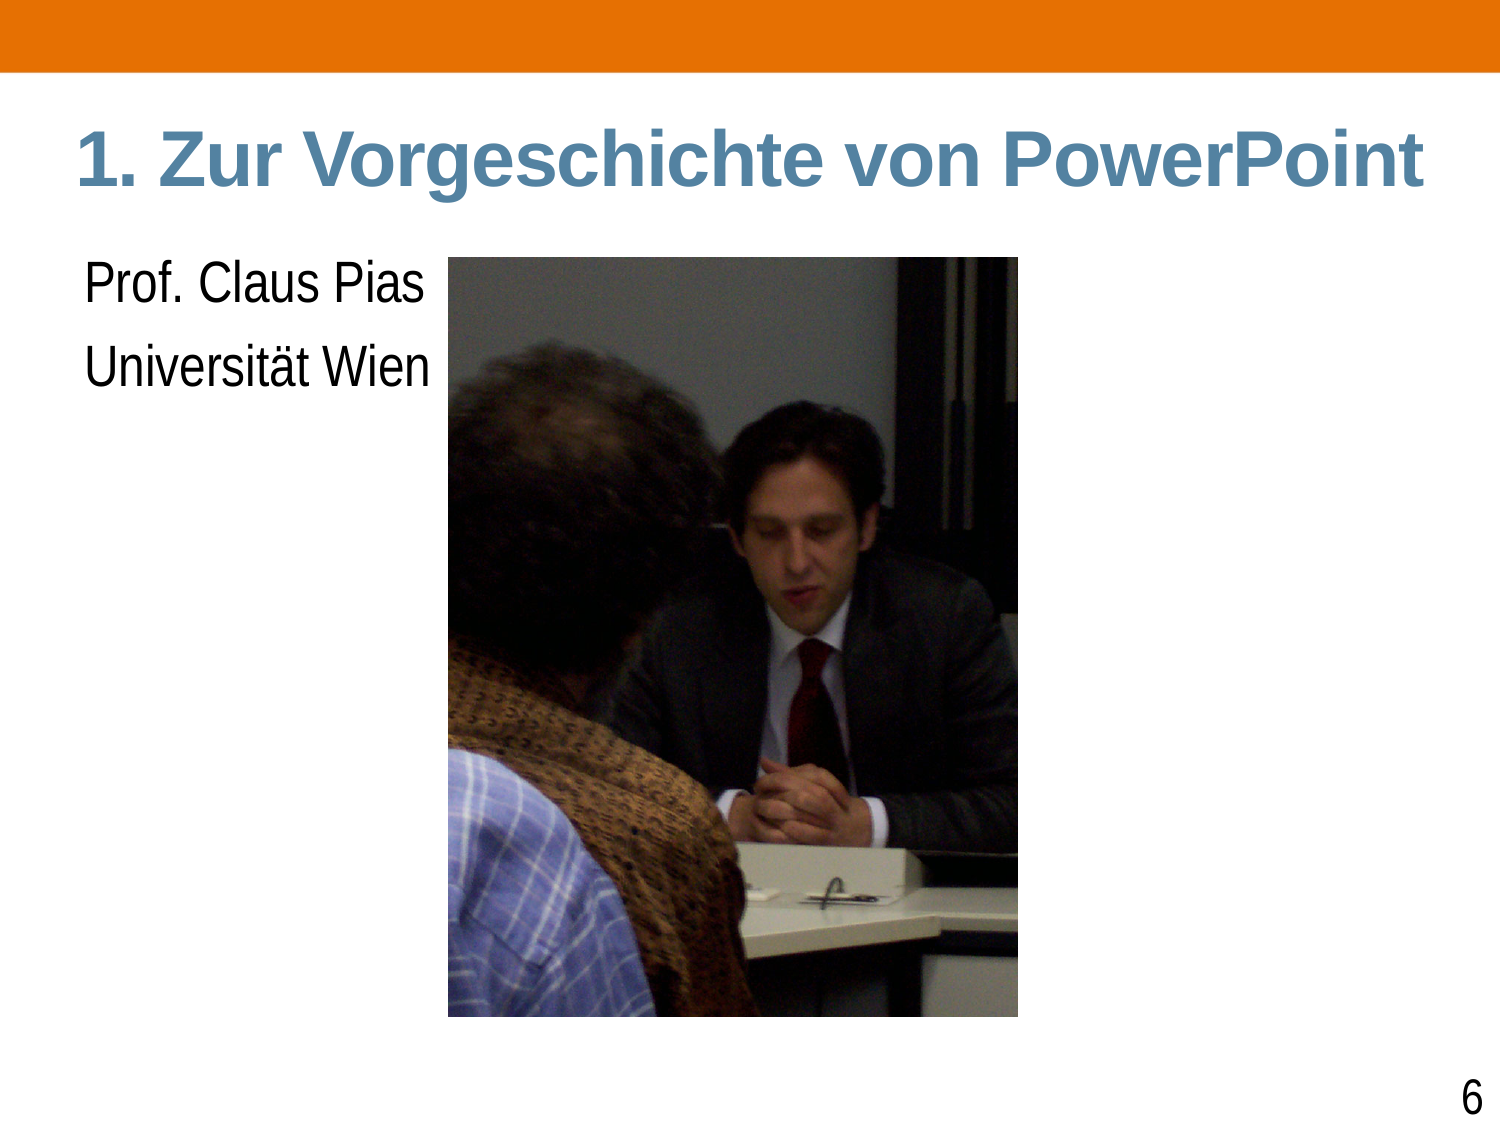

# 1. Zur Vorgeschichte von PowerPoint
Prof. Claus Pias
Universität Wien